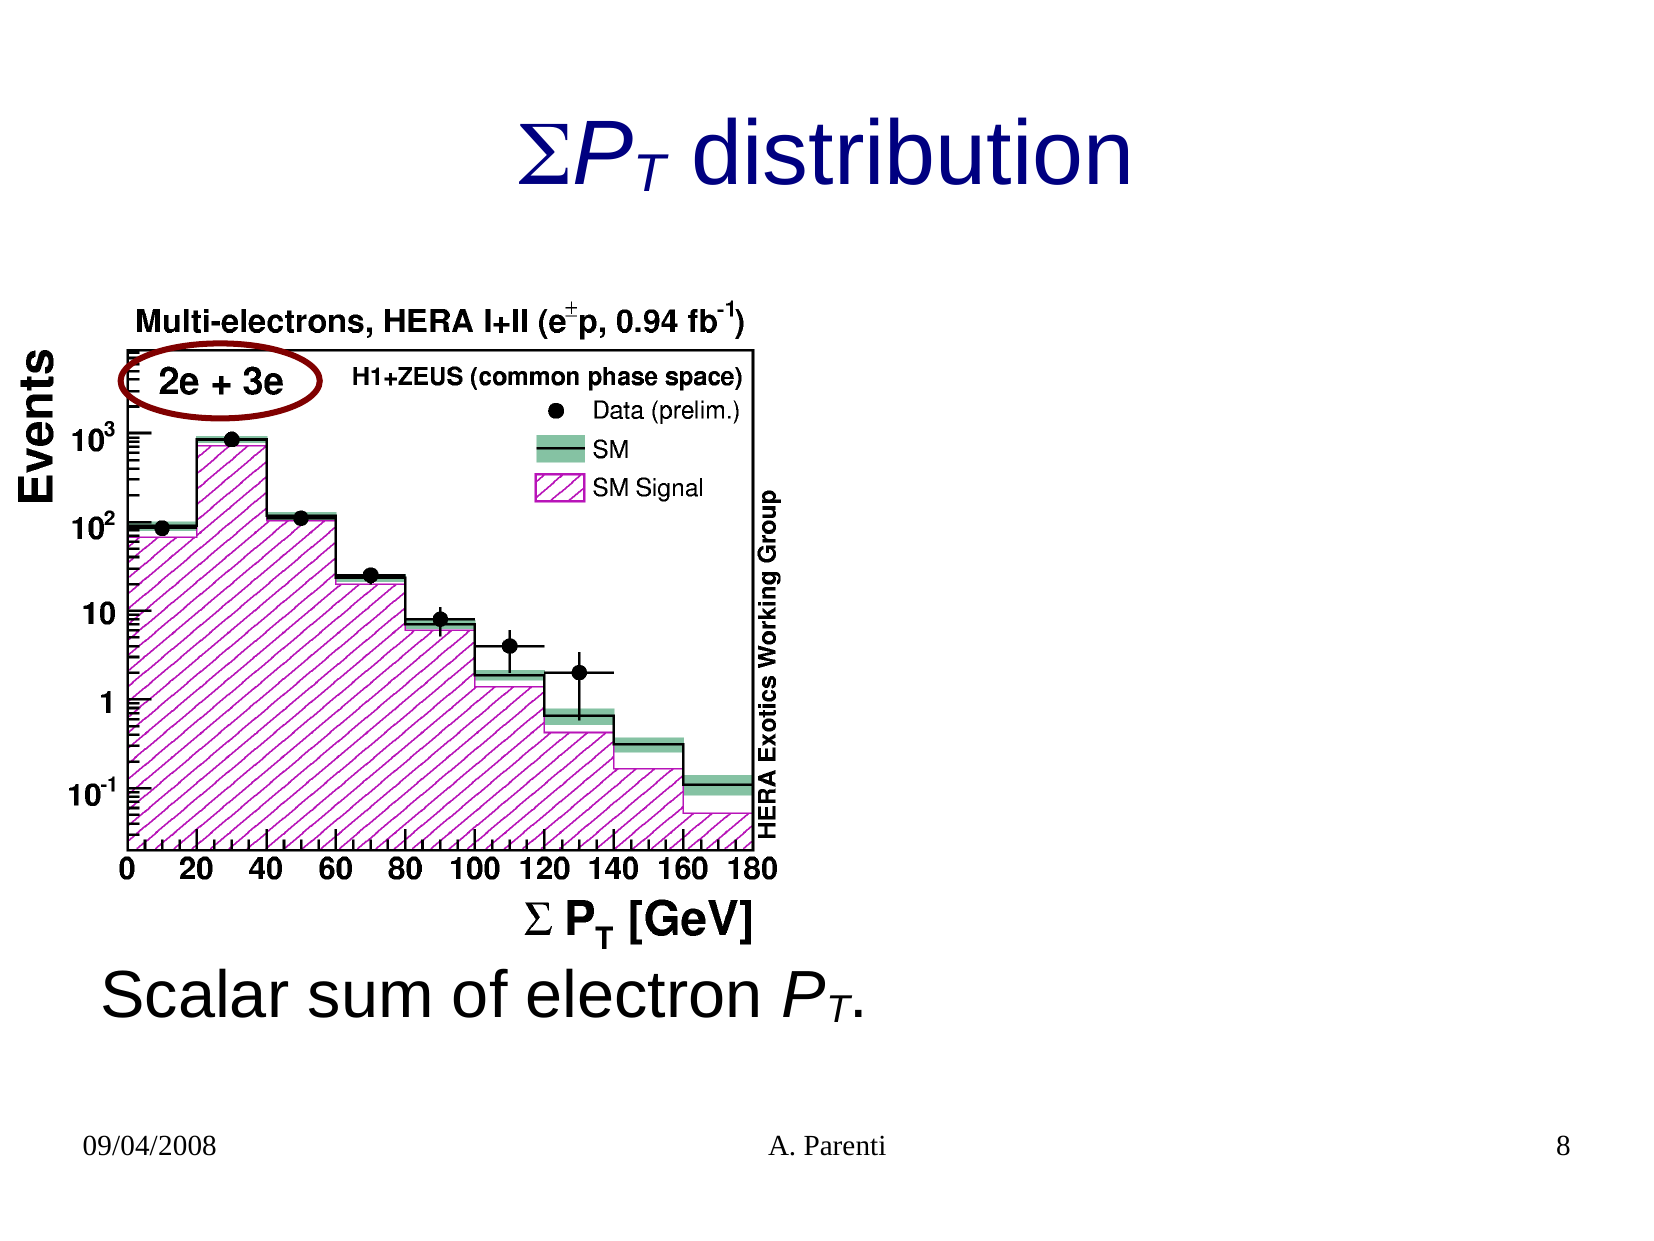

# SPT distribution
Scalar sum of electron PT.
09/04/2008
A. Parenti
8